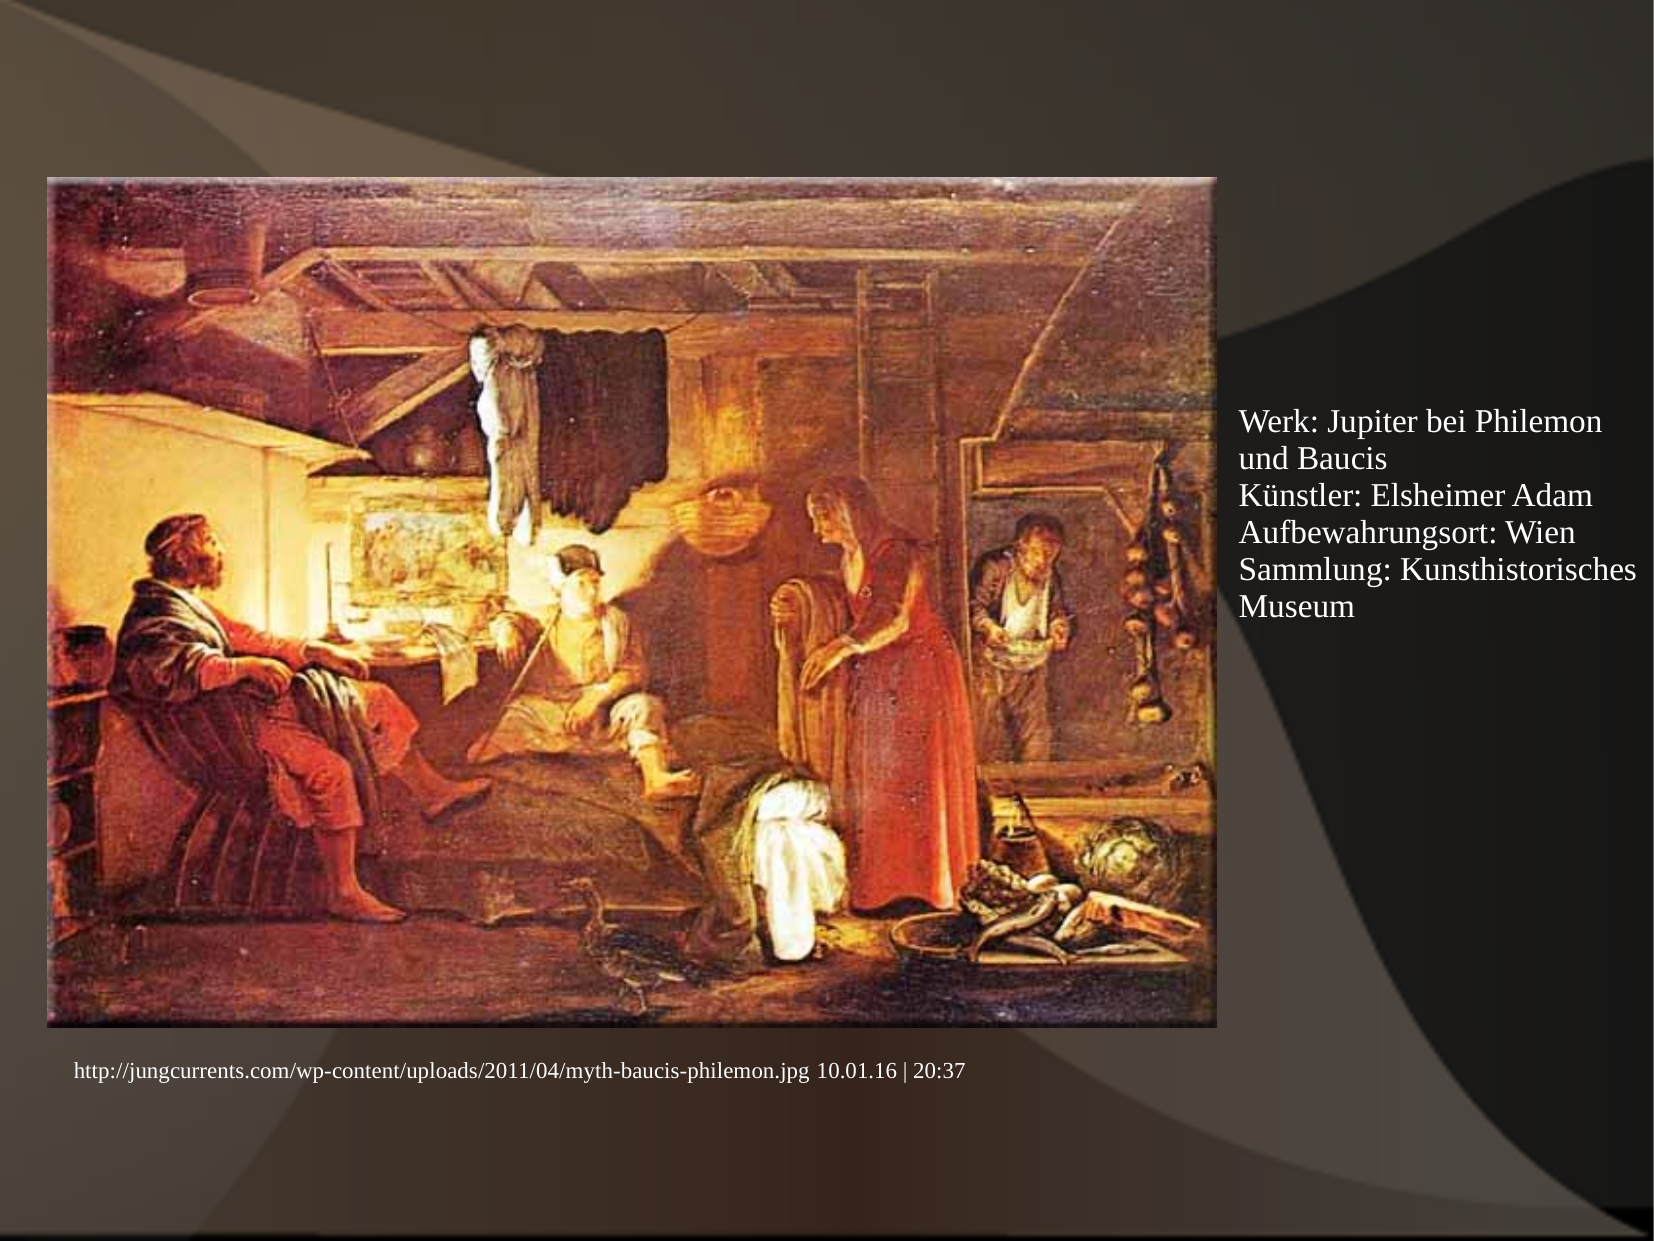

Werk: Jupiter bei Philemon und Baucis
Künstler: Elsheimer Adam
Aufbewahrungsort: Wien
Sammlung: Kunsthistorisches Museum
http://jungcurrents.com/wp-content/uploads/2011/04/myth-baucis-philemon.jpg 10.01.16 | 20:37